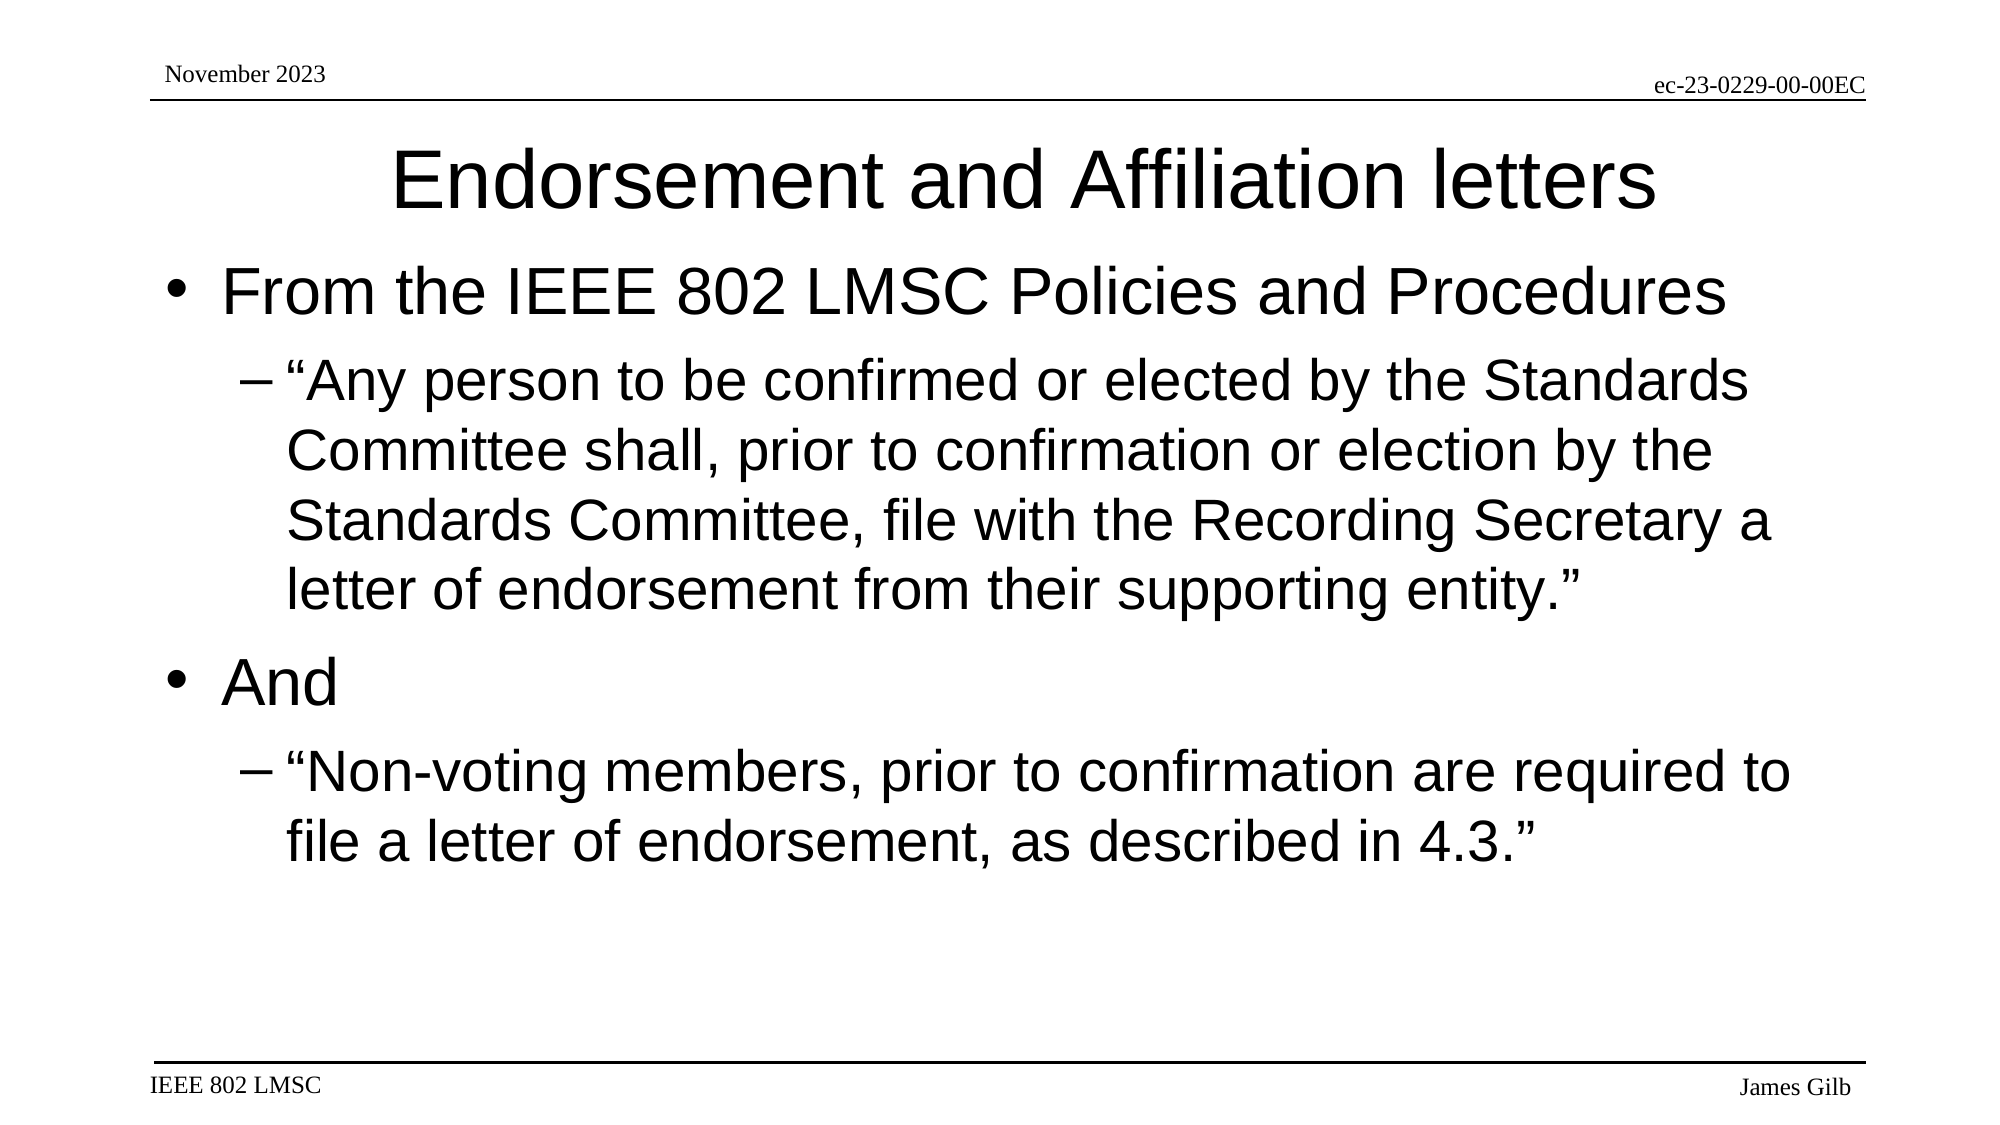

# Endorsement and Affiliation letters
From the IEEE 802 LMSC Policies and Procedures
“Any person to be confirmed or elected by the Standards Committee shall, prior to confirmation or election by the Standards Committee, file with the Recording Secretary a letter of endorsement from their supporting entity.”
And
“Non-voting members, prior to confirmation are required to file a letter of endorsement, as described in 4.3.”